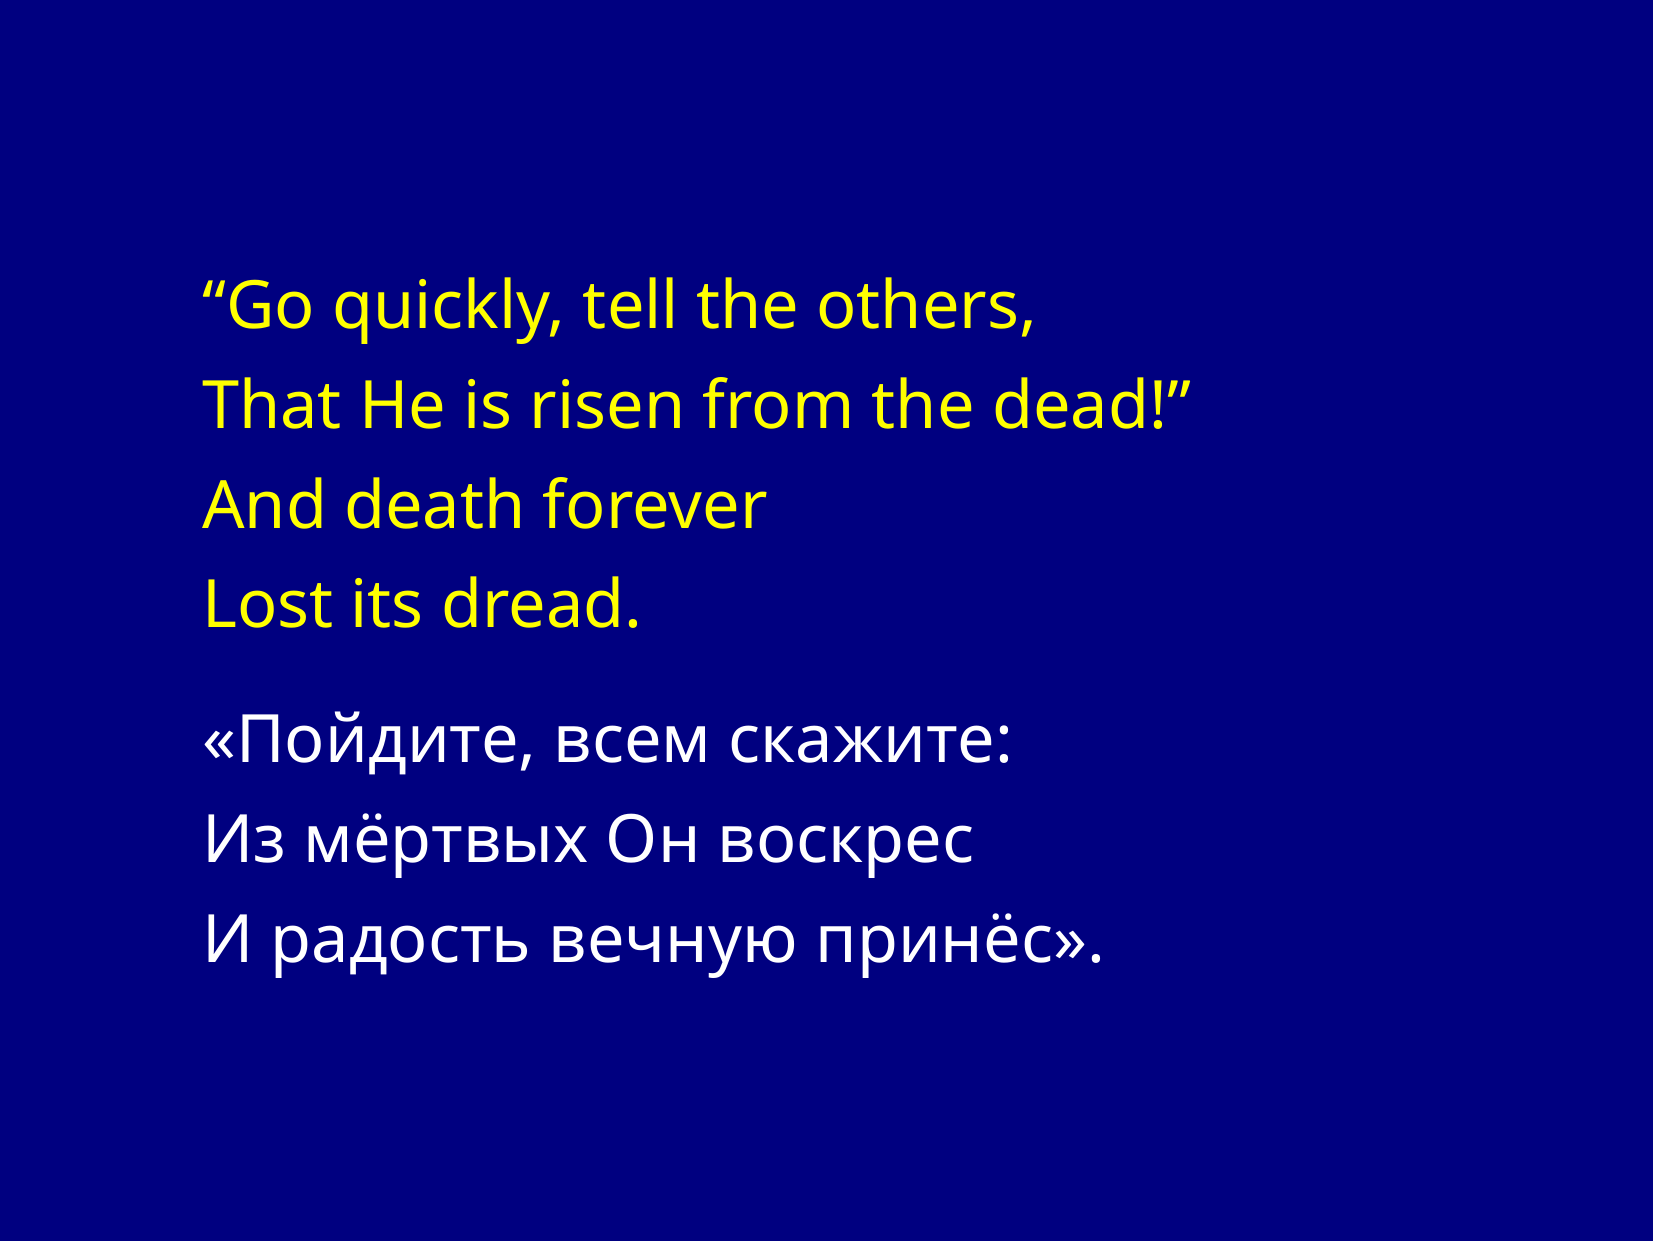

“Go quickly, tell the others,
	That He is risen from the dead!”
	And death forever
	Lost its dread.
	«Пойдите, всем скажите:
	Из мёртвых Он воскрес
	И радость вечную принёс».